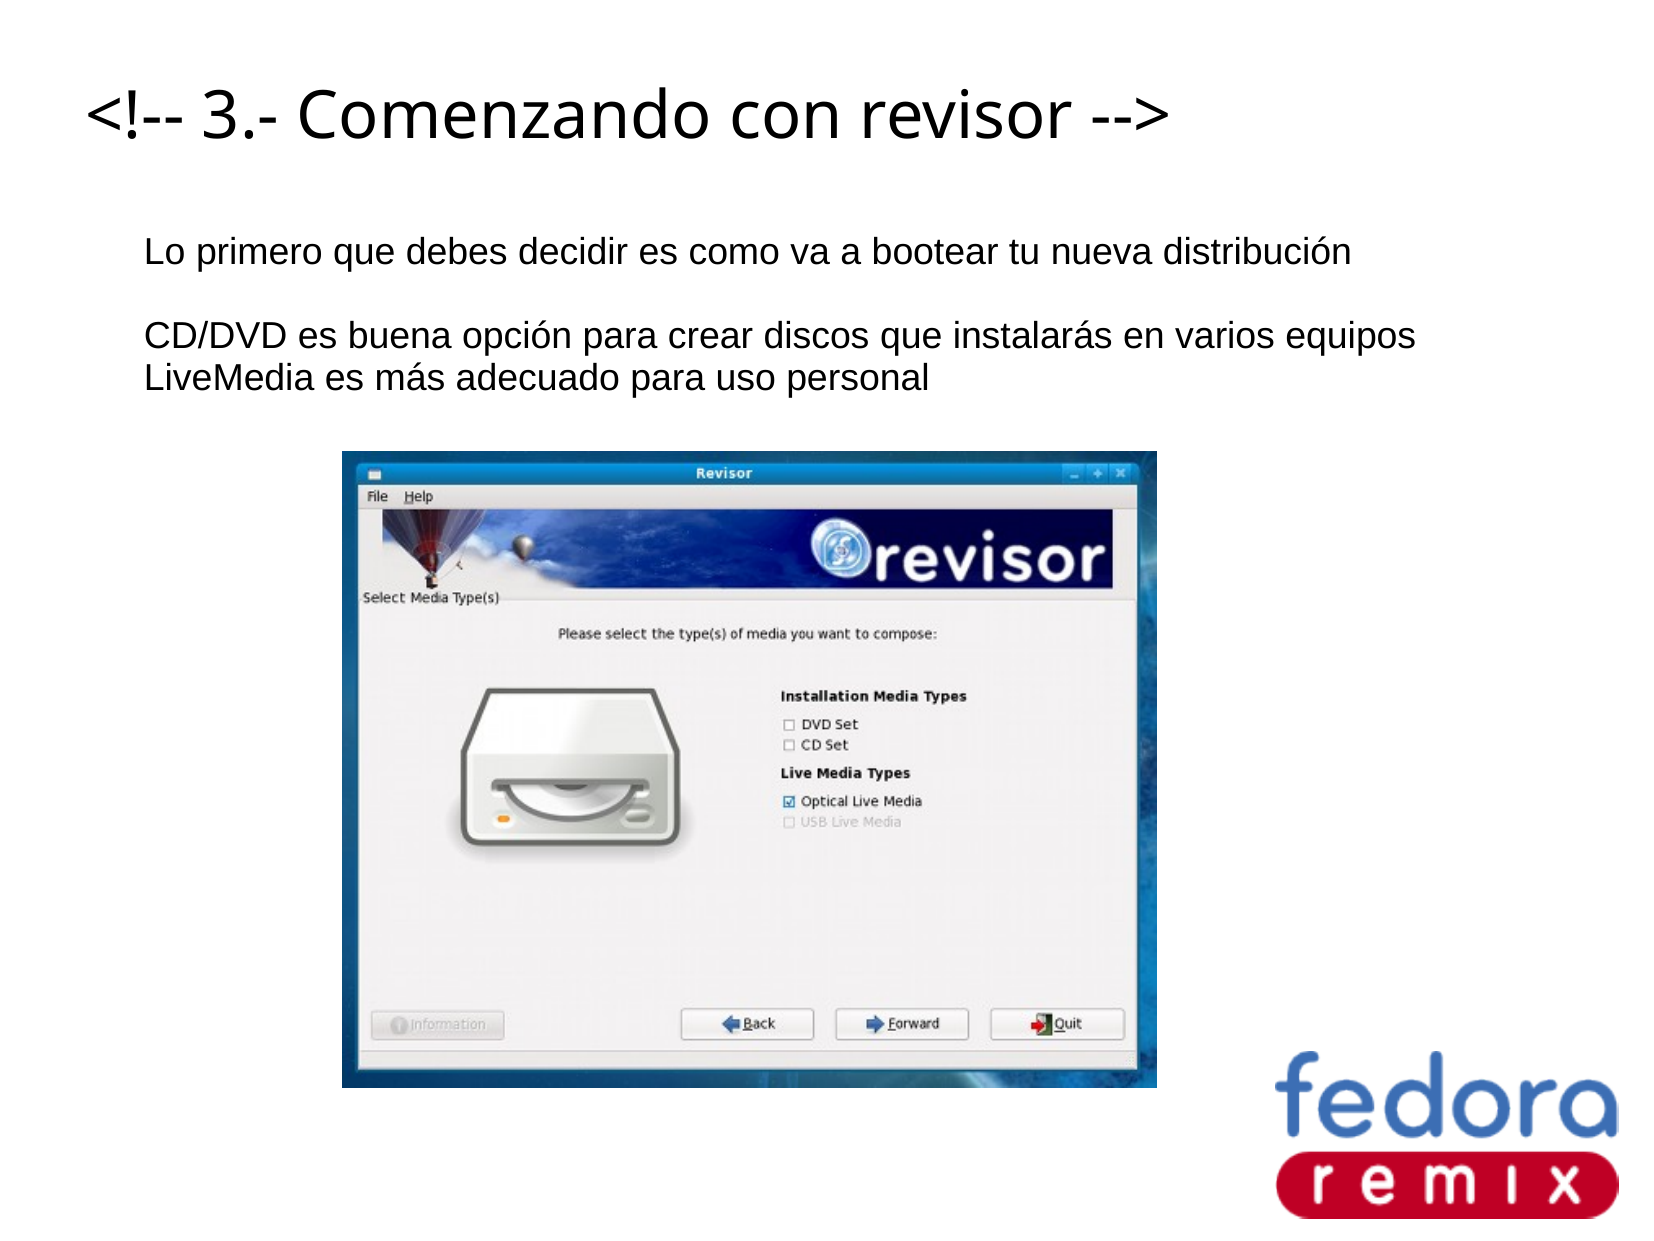

# <!-- 3.- Comenzando con revisor -->
Lo primero que debes decidir es como va a bootear tu nueva distribución
CD/DVD es buena opción para crear discos que instalarás en varios equipos
LiveMedia es más adecuado para uso personal